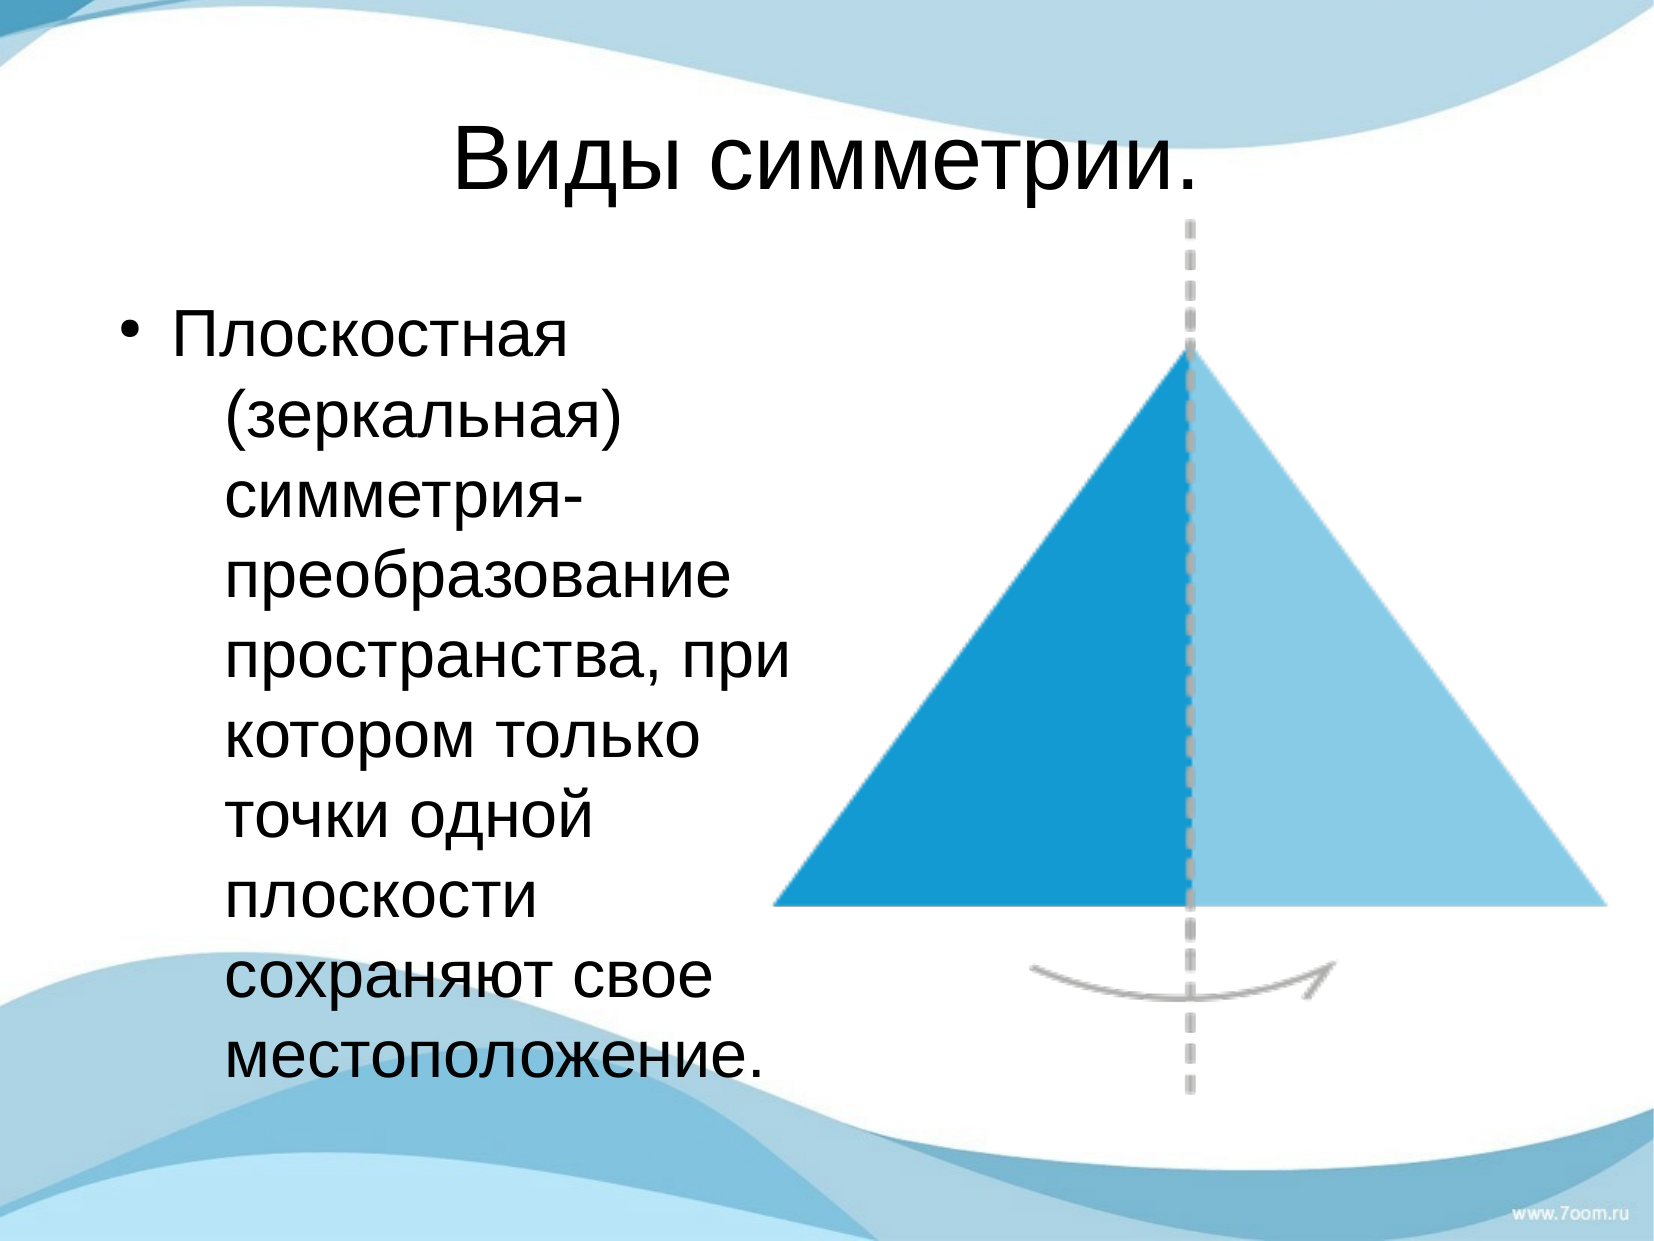

# Виды симметрии.
Плоскостная (зеркальная) симметрия-преобразование пространства, при котором только точки одной плоскости сохраняют свое местоположение.